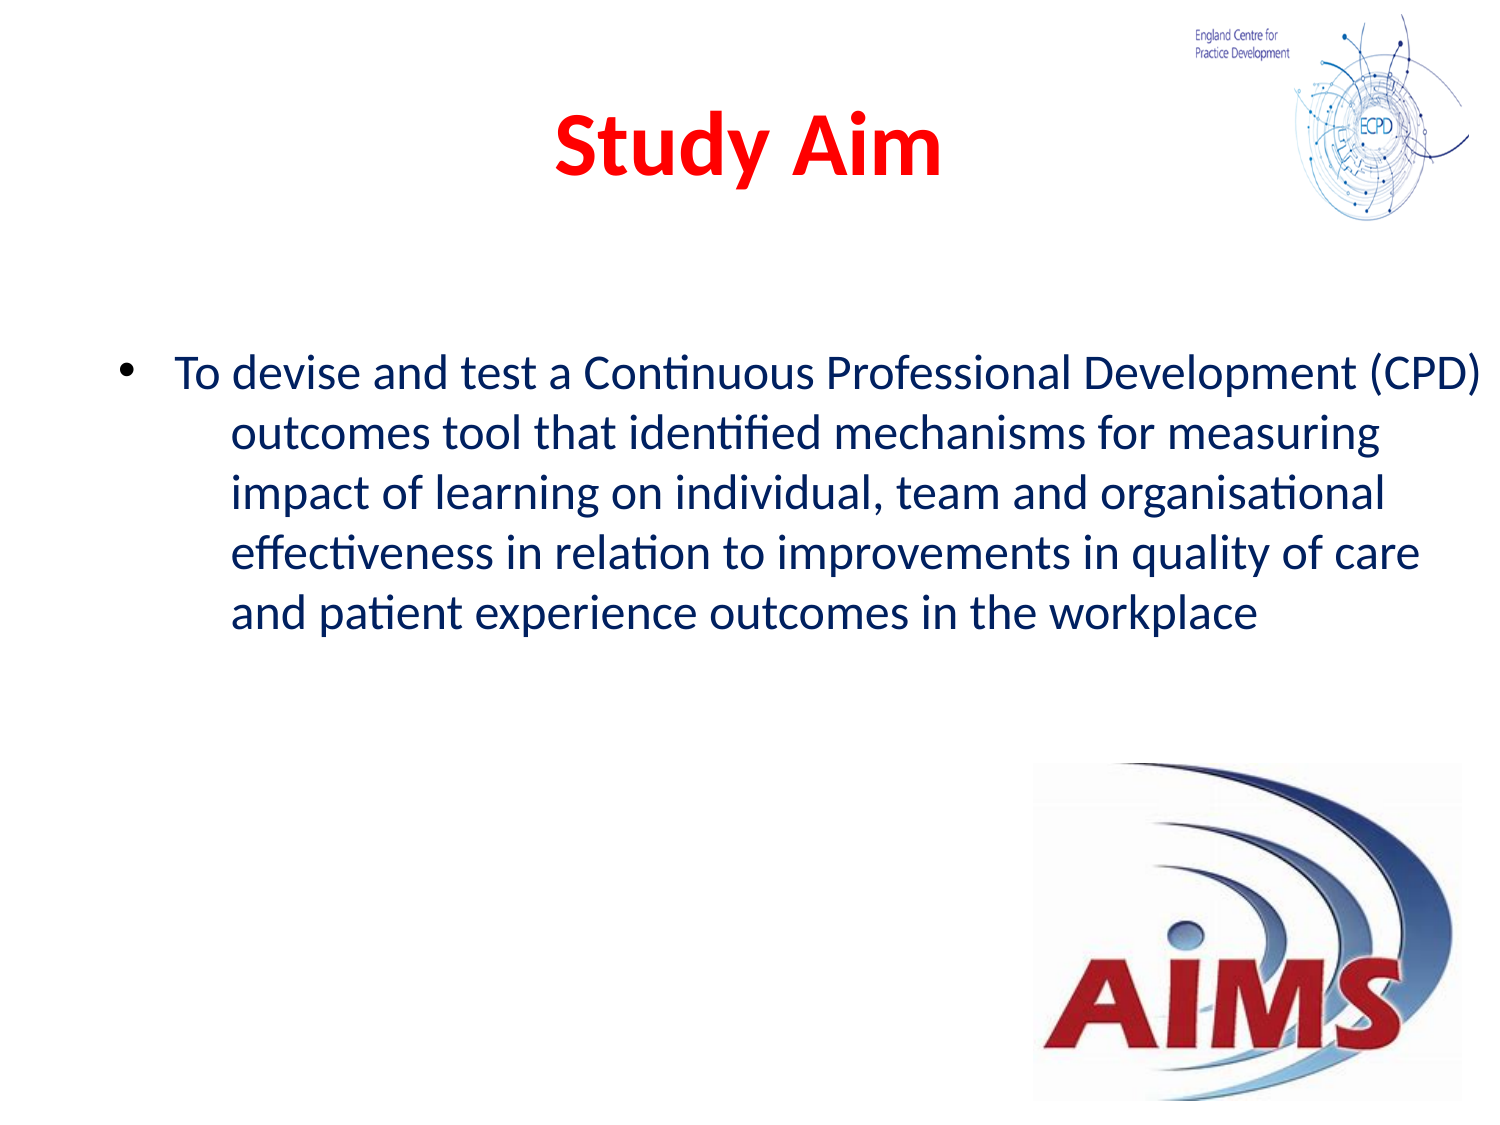

# Study Aim
To devise and test a Continuous Professional Development (CPD) outcomes tool that identified mechanisms for measuring impact of learning on individual, team and organisational effectiveness in relation to improvements in quality of care and patient experience outcomes in the workplace